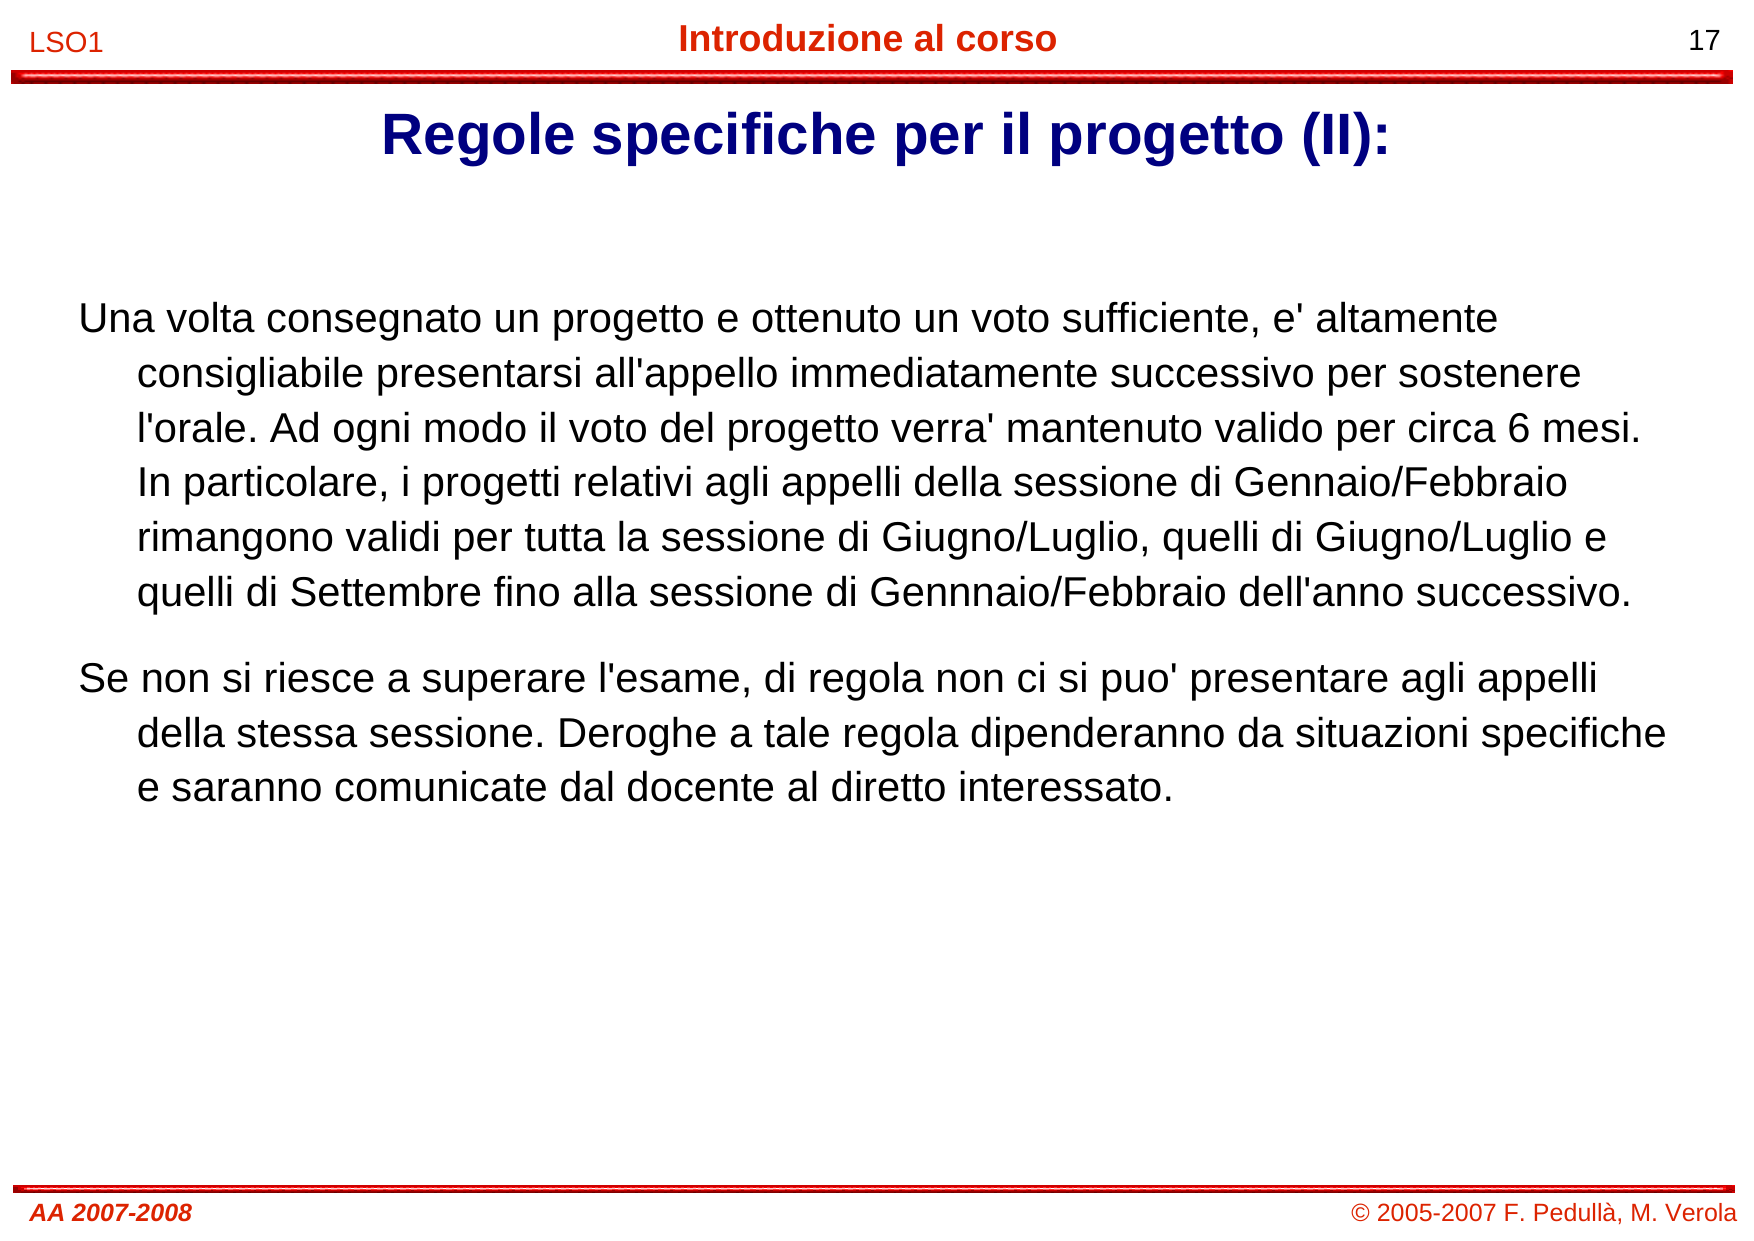

Regole specifiche per il progetto (II):
# Una volta consegnato un progetto e ottenuto un voto sufficiente, e' altamente consigliabile presentarsi all'appello immediatamente successivo per sostenere l'orale. Ad ogni modo il voto del progetto verra' mantenuto valido per circa 6 mesi. In particolare, i progetti relativi agli appelli della sessione di Gennaio/Febbraio rimangono validi per tutta la sessione di Giugno/Luglio, quelli di Giugno/Luglio e quelli di Settembre fino alla sessione di Gennnaio/Febbraio dell'anno successivo.
Se non si riesce a superare l'esame, di regola non ci si puo' presentare agli appelli della stessa sessione. Deroghe a tale regola dipenderanno da situazioni specifiche e saranno comunicate dal docente al diretto interessato.